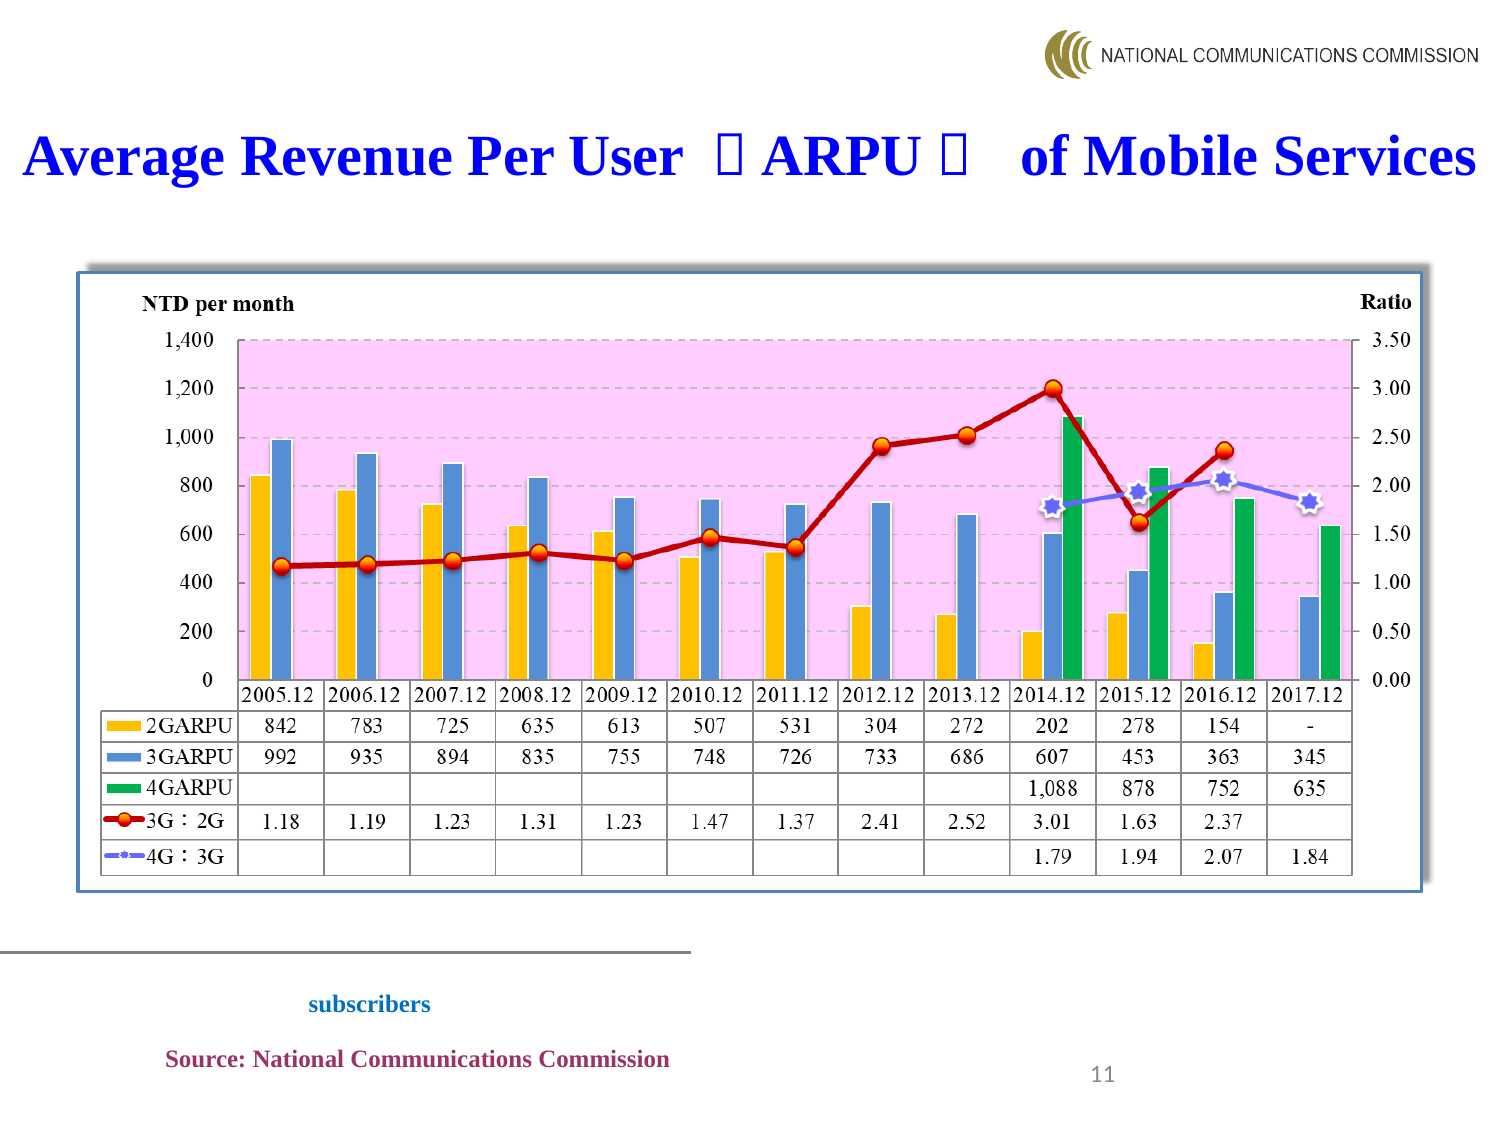

Average Revenue Per User （ARPU） of Mobile Services
Note: ARPU of mobile phone refers to total amount of mobile phone revenue per month divided by the number of mobile phone
 subscribers
Source: National Communications Commission